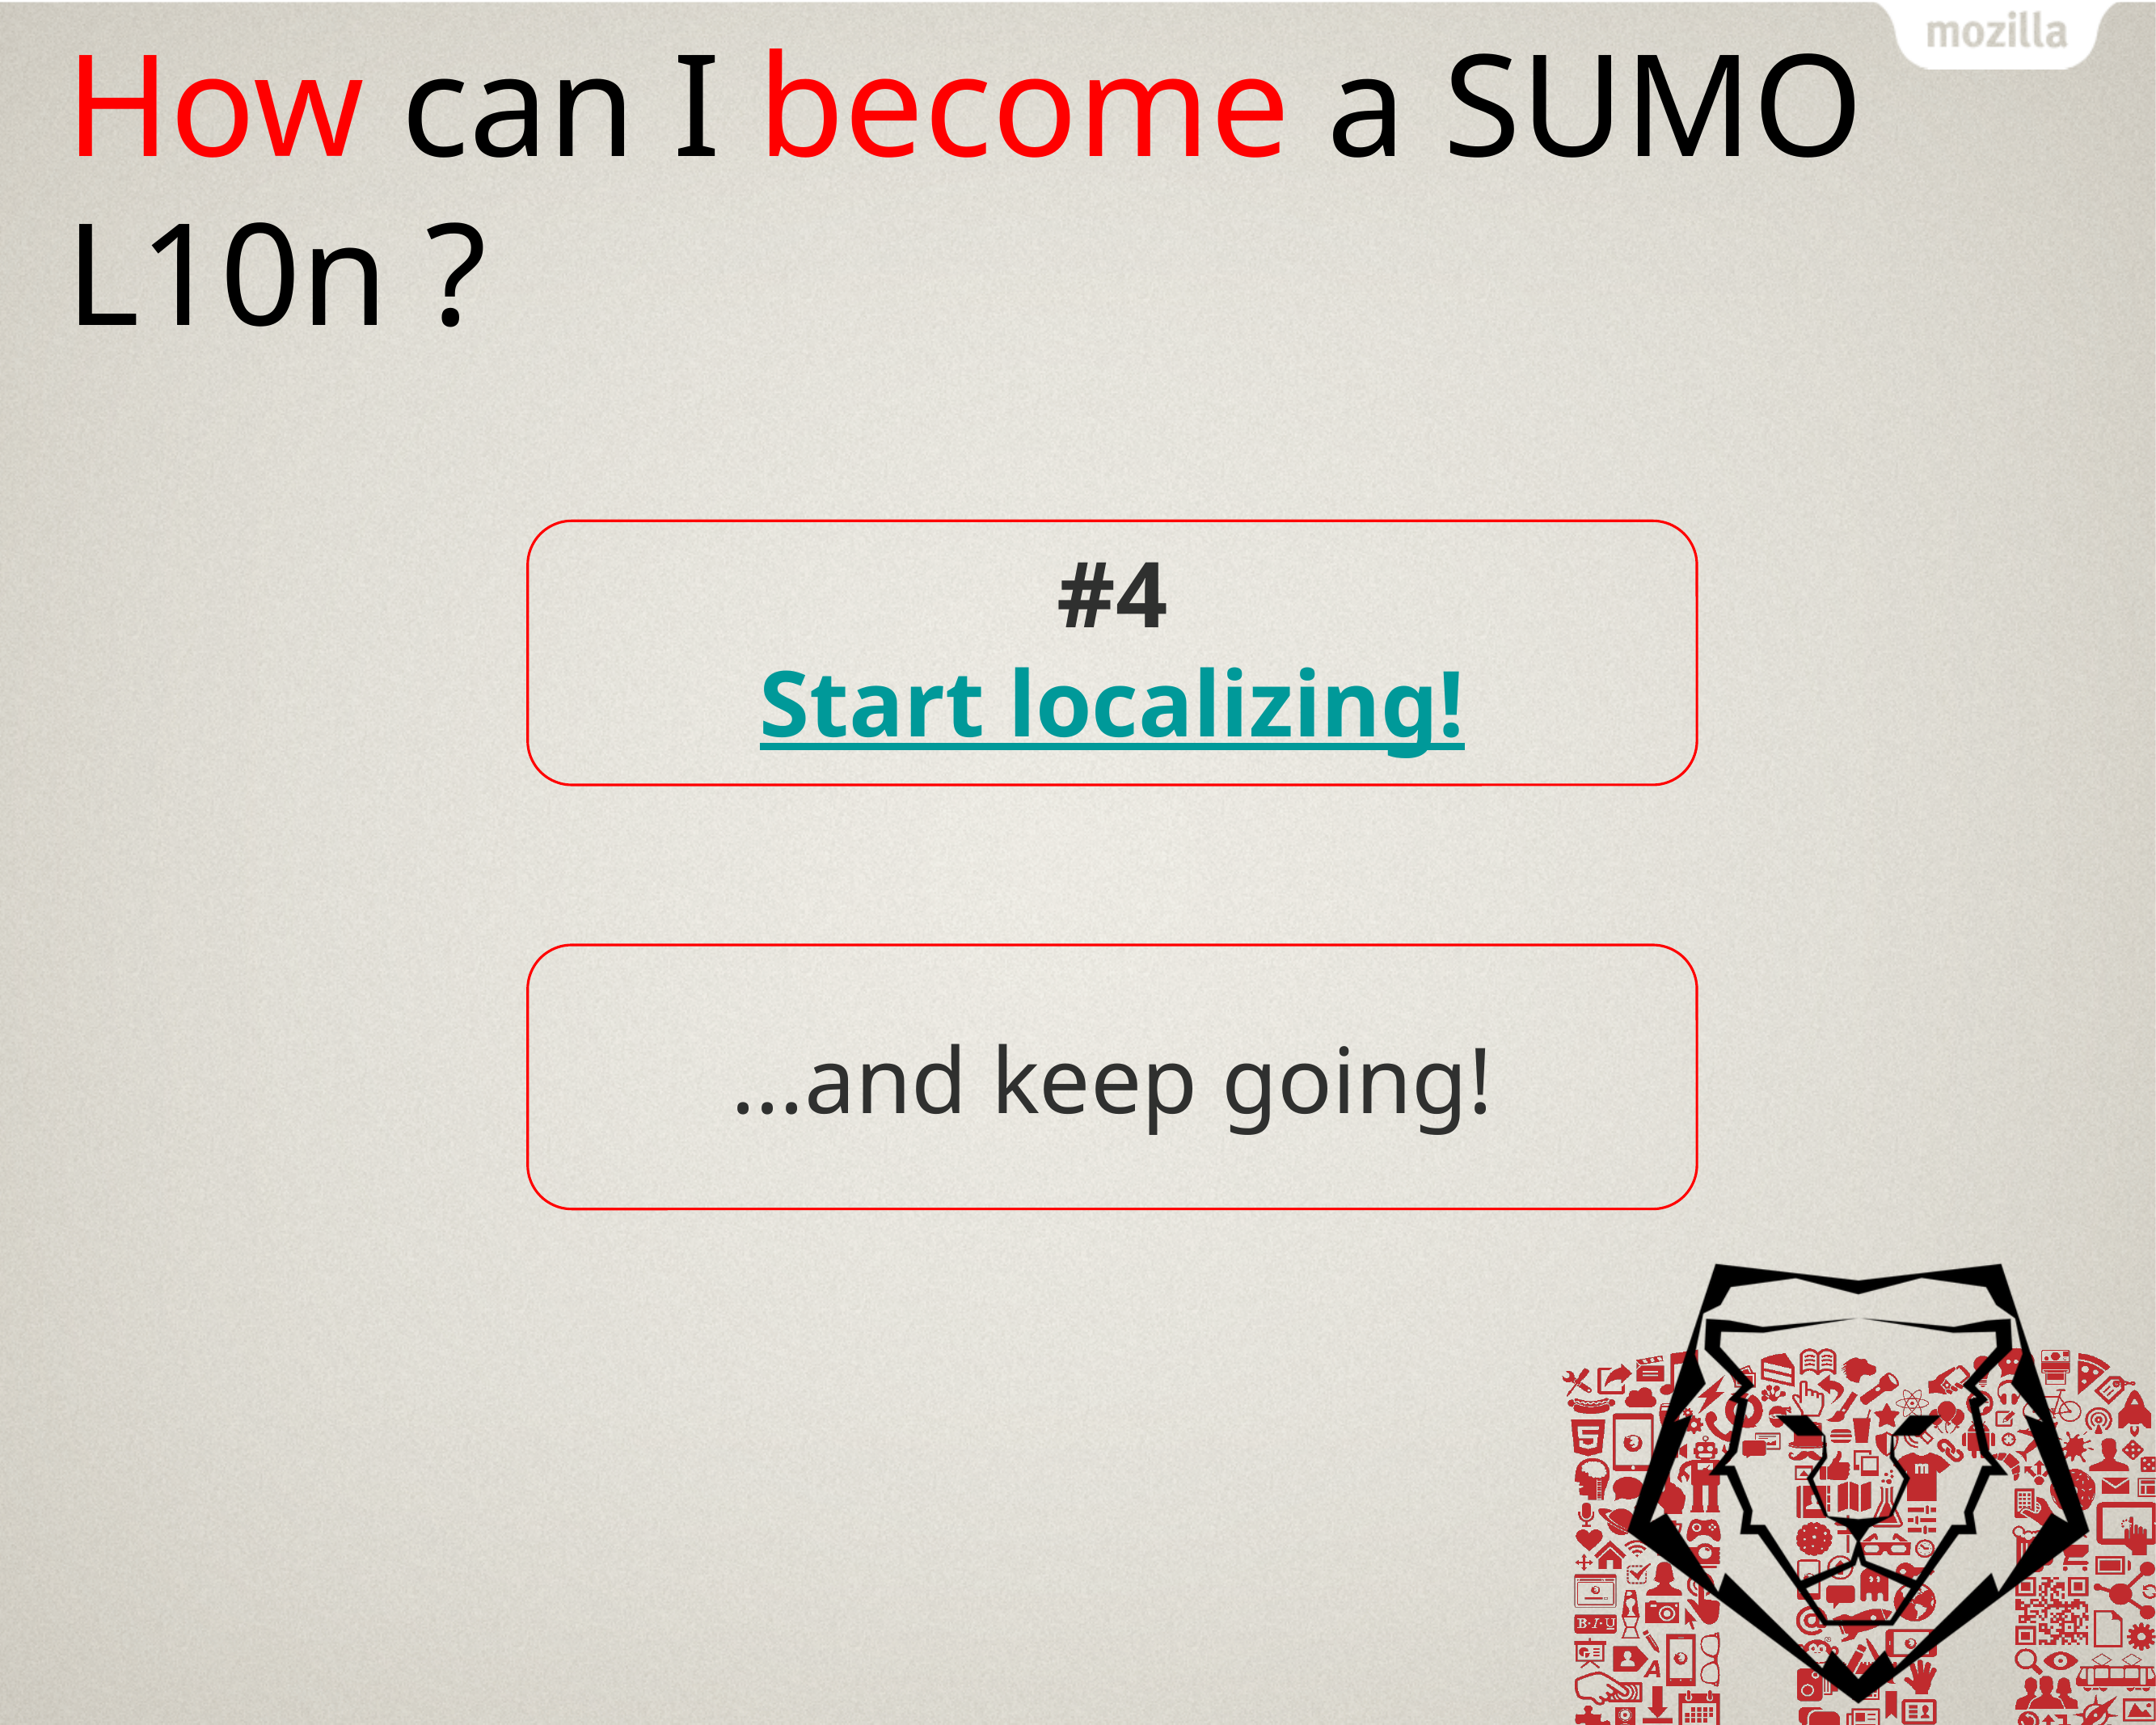

# How can I become a SUMO L10n ?
#4
Start localizing!
...and keep going!